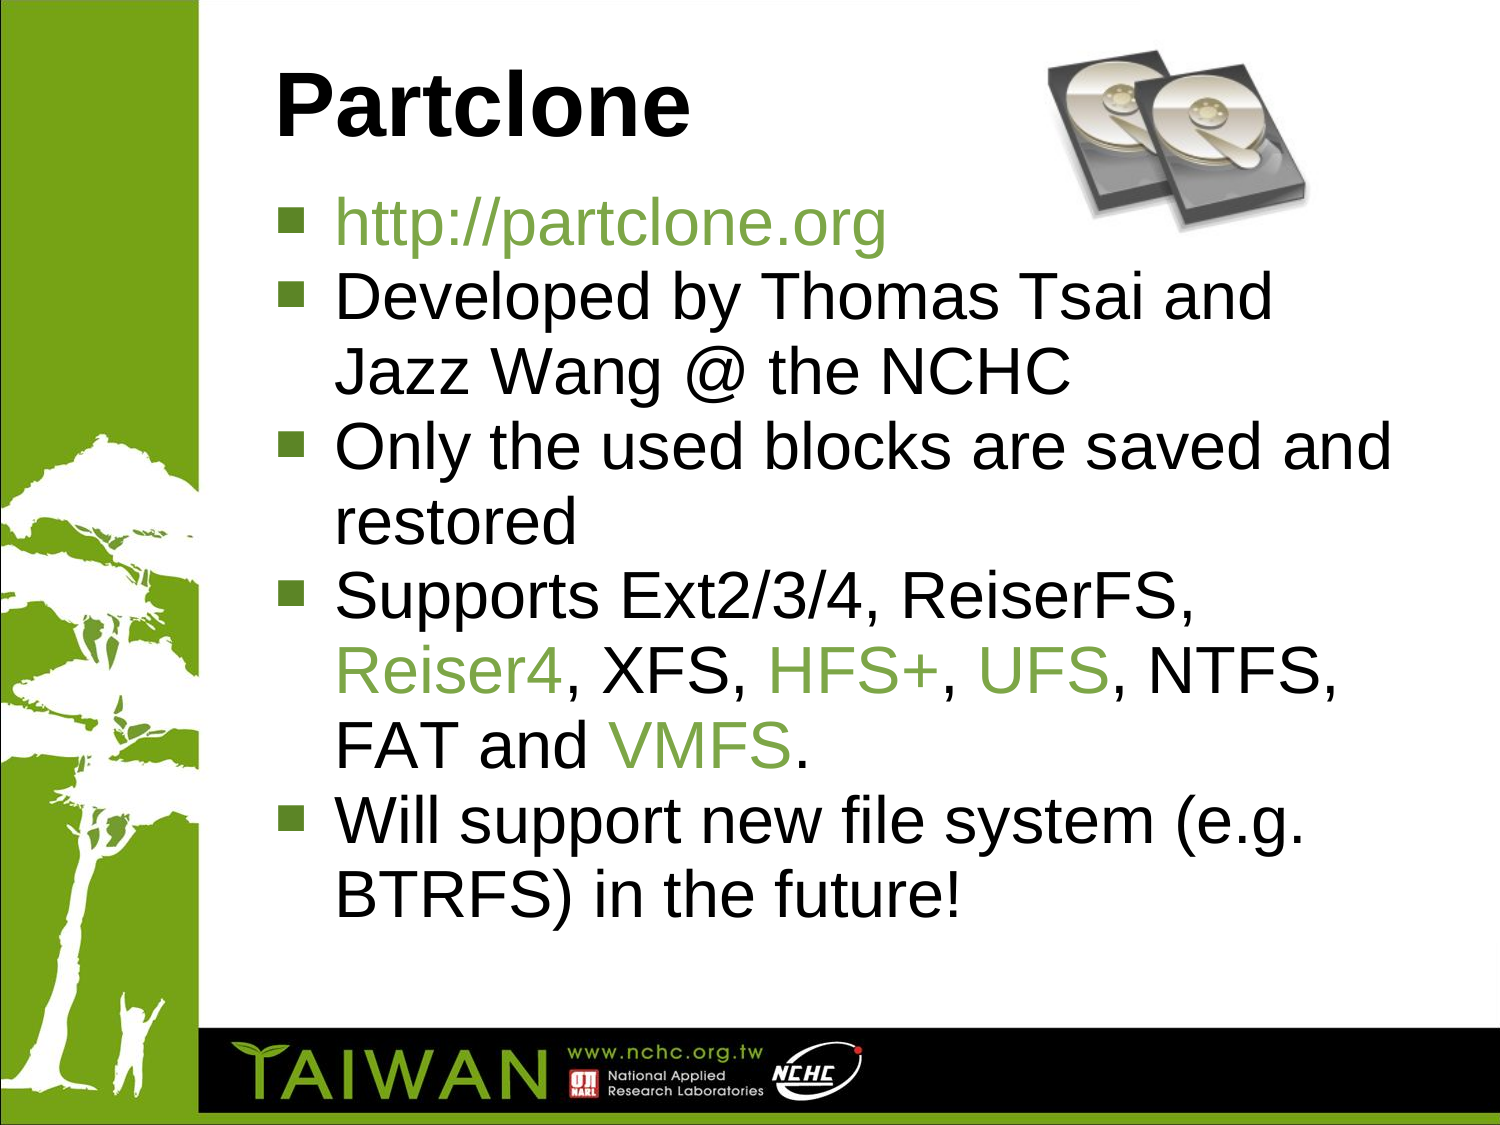

# Partclone
http://partclone.org
Developed by Thomas Tsai and Jazz Wang @ the NCHC
Only the used blocks are saved and restored
Supports Ext2/3/4, ReiserFS, Reiser4, XFS, HFS+, UFS, NTFS, FAT and VMFS.
Will support new file system (e.g. BTRFS) in the future!